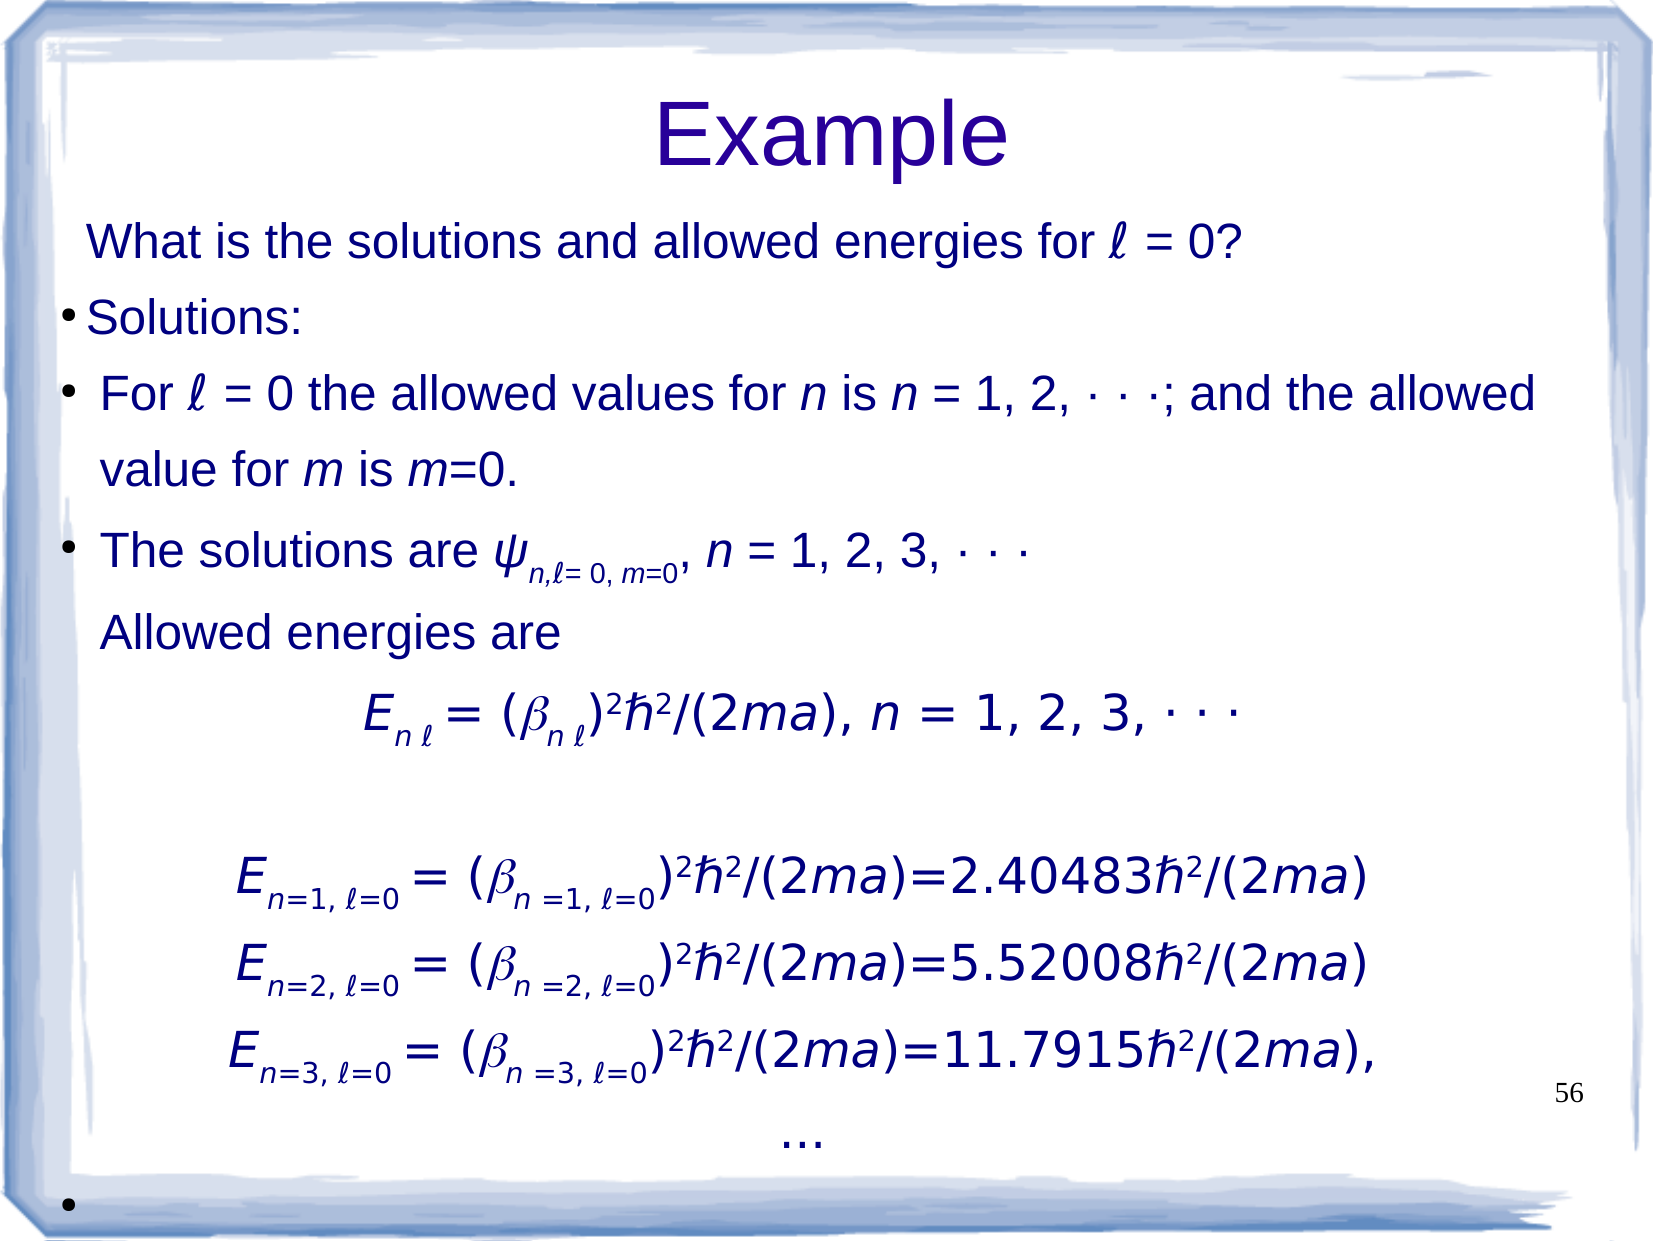

# Example
 What is the solutions and allowed energies for ℓ = 0?
 Solutions:
 For ℓ = 0 the allowed values for n is n = 1, 2, · · ·; and the allowed
 value for m is m=0.
 The solutions are ψn,ℓ= 0, m=0, n = 1, 2, 3, · · ·
 Allowed energies are
En ℓ = (bn ℓ)2ℏ2/(2ma), n = 1, 2, 3, · · ·
En=1, ℓ=0 = (bn =1, ℓ=0)2ℏ2/(2ma)=2.40483ℏ2/(2ma)
En=2, ℓ=0 = (bn =2, ℓ=0)2ℏ2/(2ma)=5.52008ℏ2/(2ma)
En=3, ℓ=0 = (bn =3, ℓ=0)2ℏ2/(2ma)=11.7915ℏ2/(2ma),
...
56